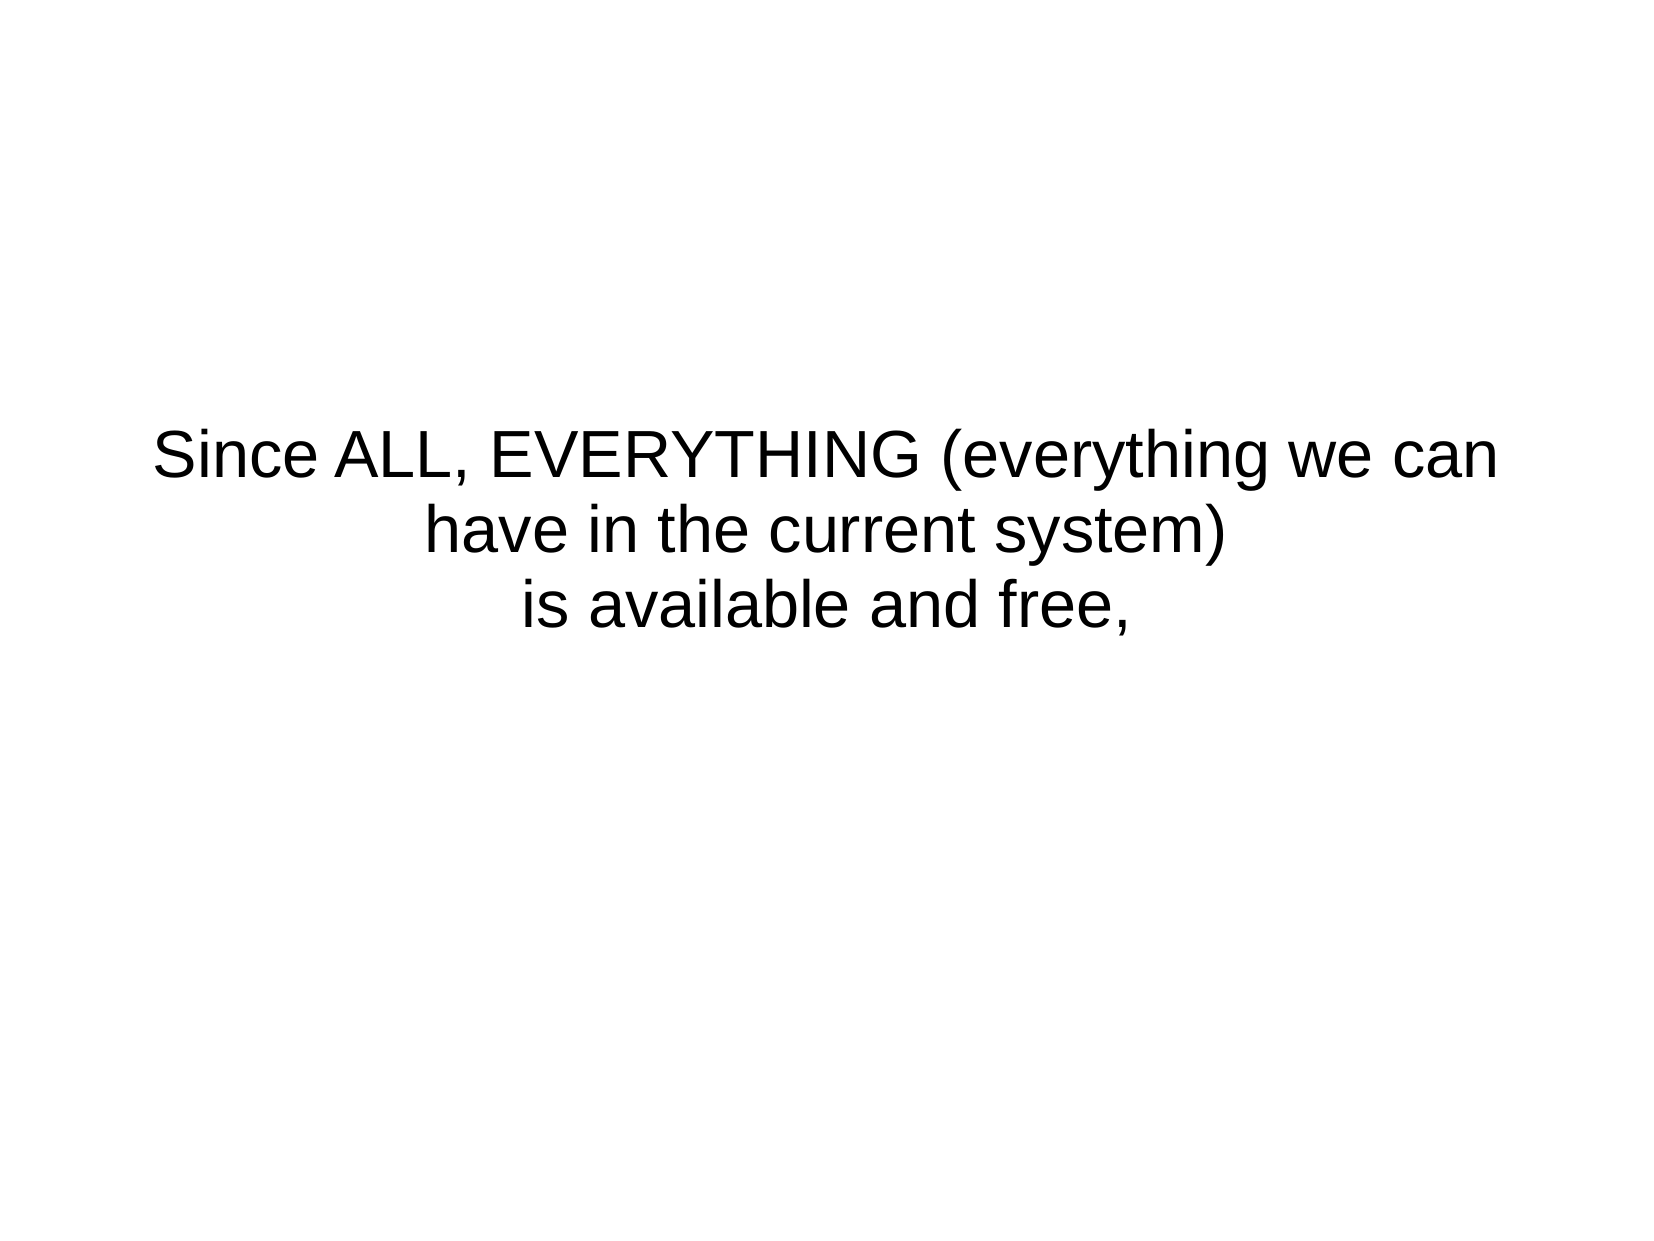

# Since ALL, EVERYTHING (everything we can have in the current system)
is available and free,